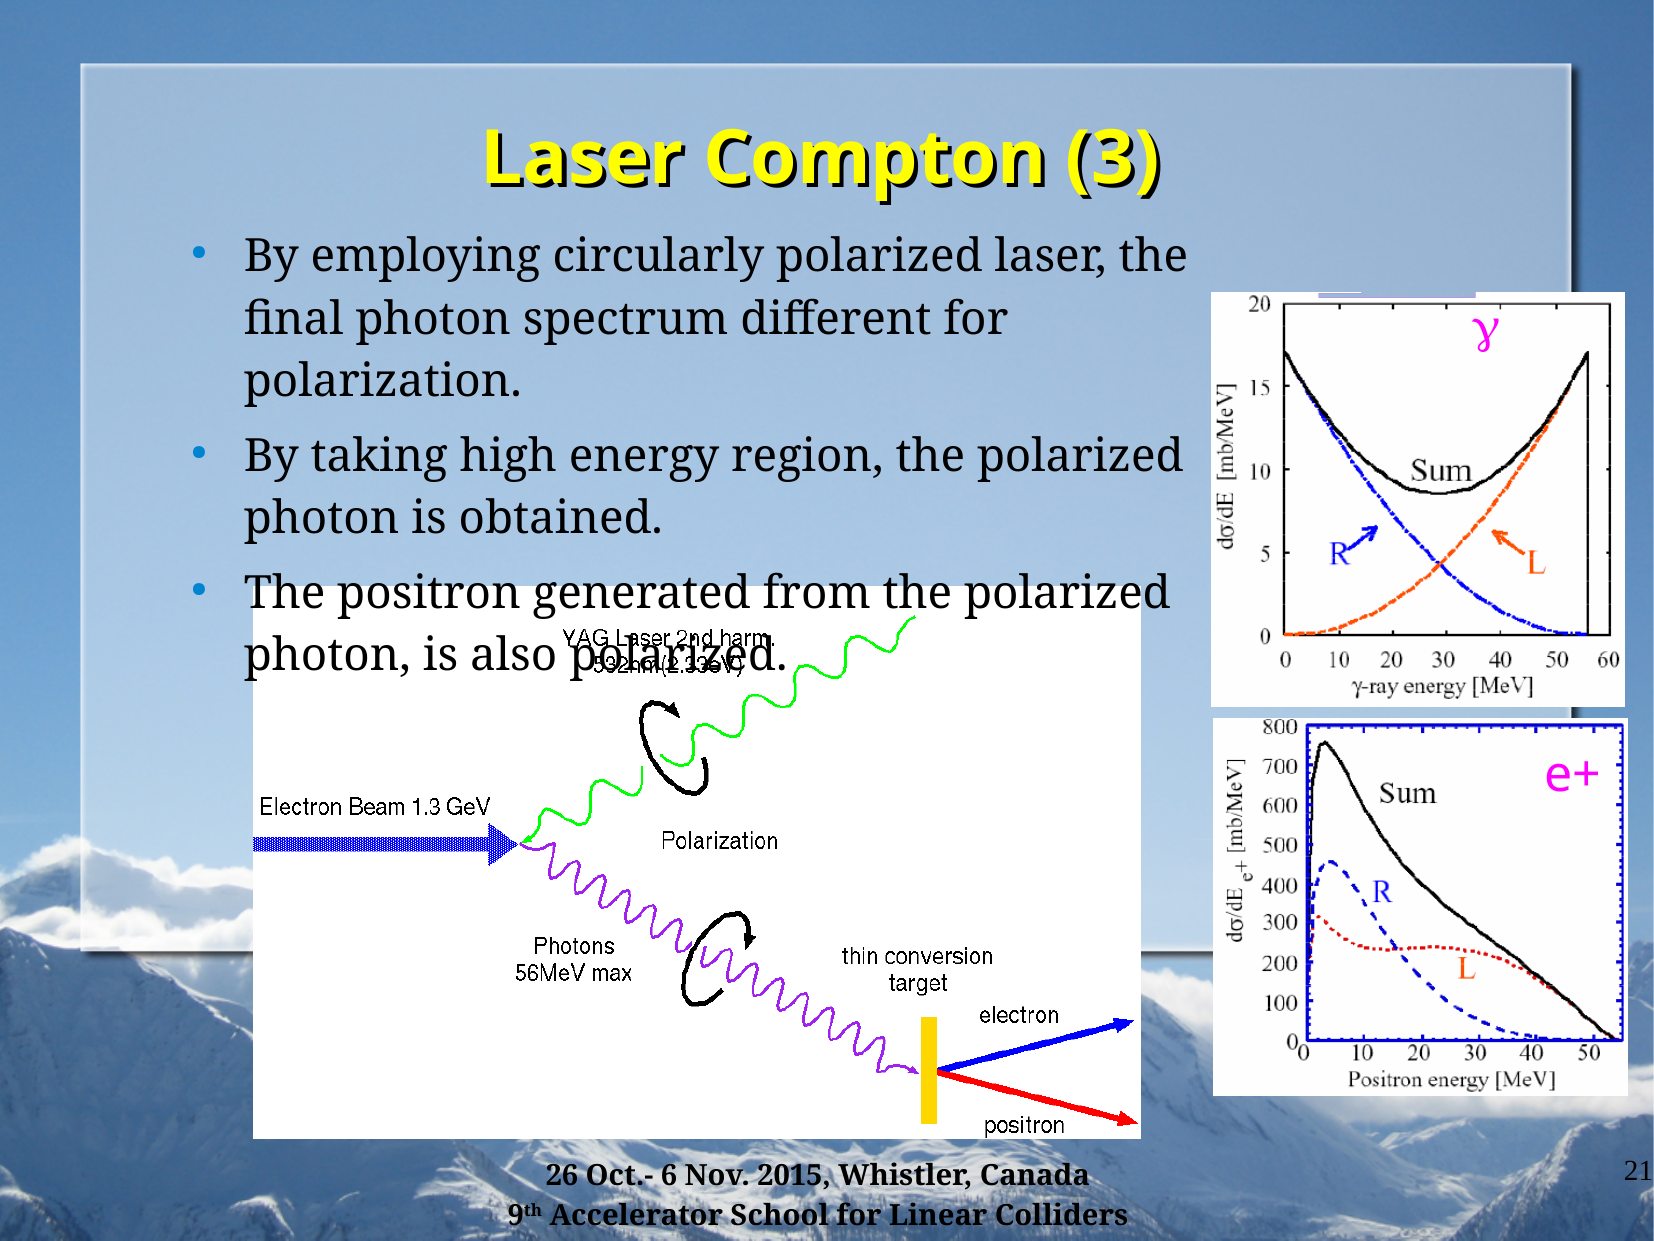

# Laser Compton (3)
By employing circularly polarized laser, the final photon spectrum different for polarization.
By taking high energy region, the polarized photon is obtained.
The positron generated from the polarized photon, is also polarized.

e+
21